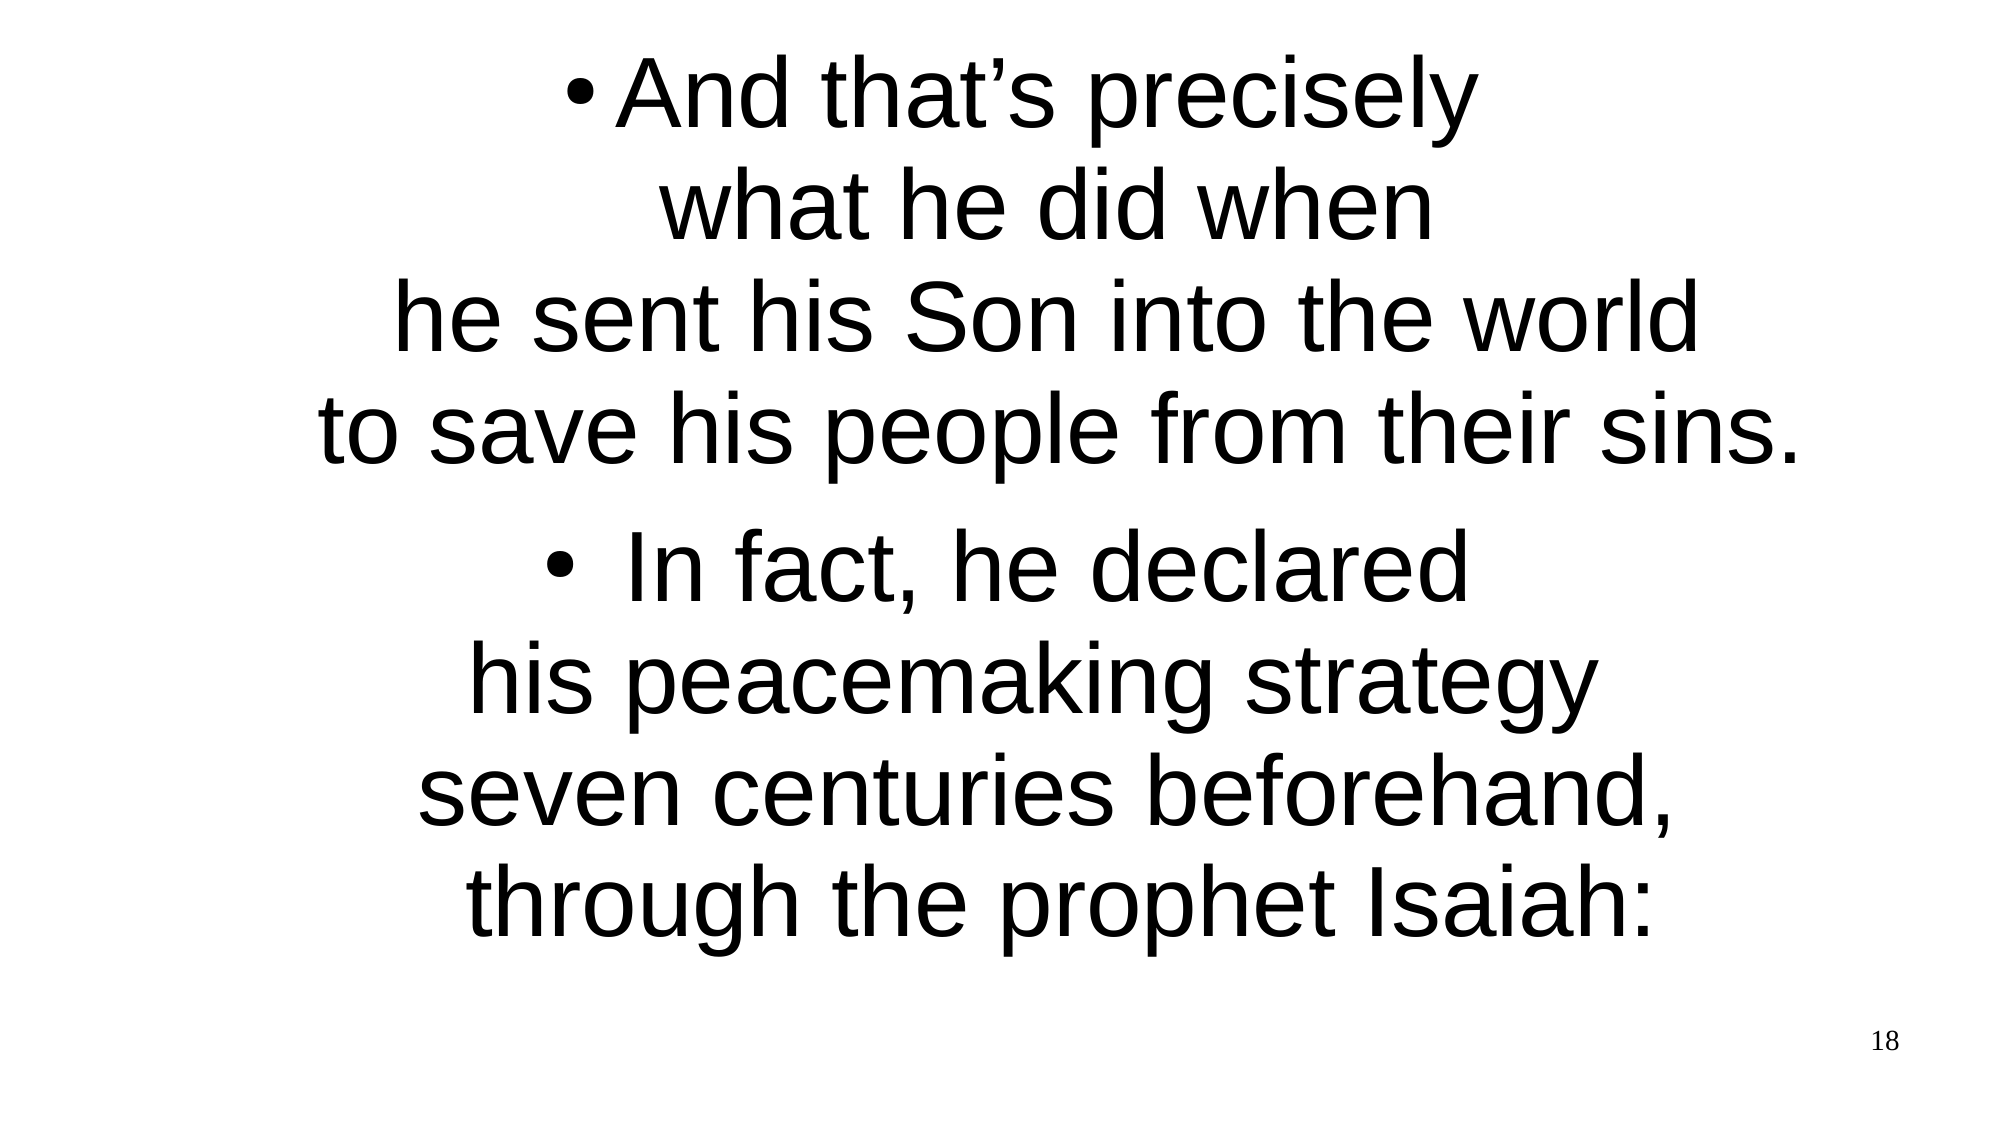

# And that’s precisely what he did when he sent his Son into the world to save his people from their sins.
 In fact, he declared
his peacemaking strategy
seven centuries beforehand,
 through the prophet Isaiah:
18